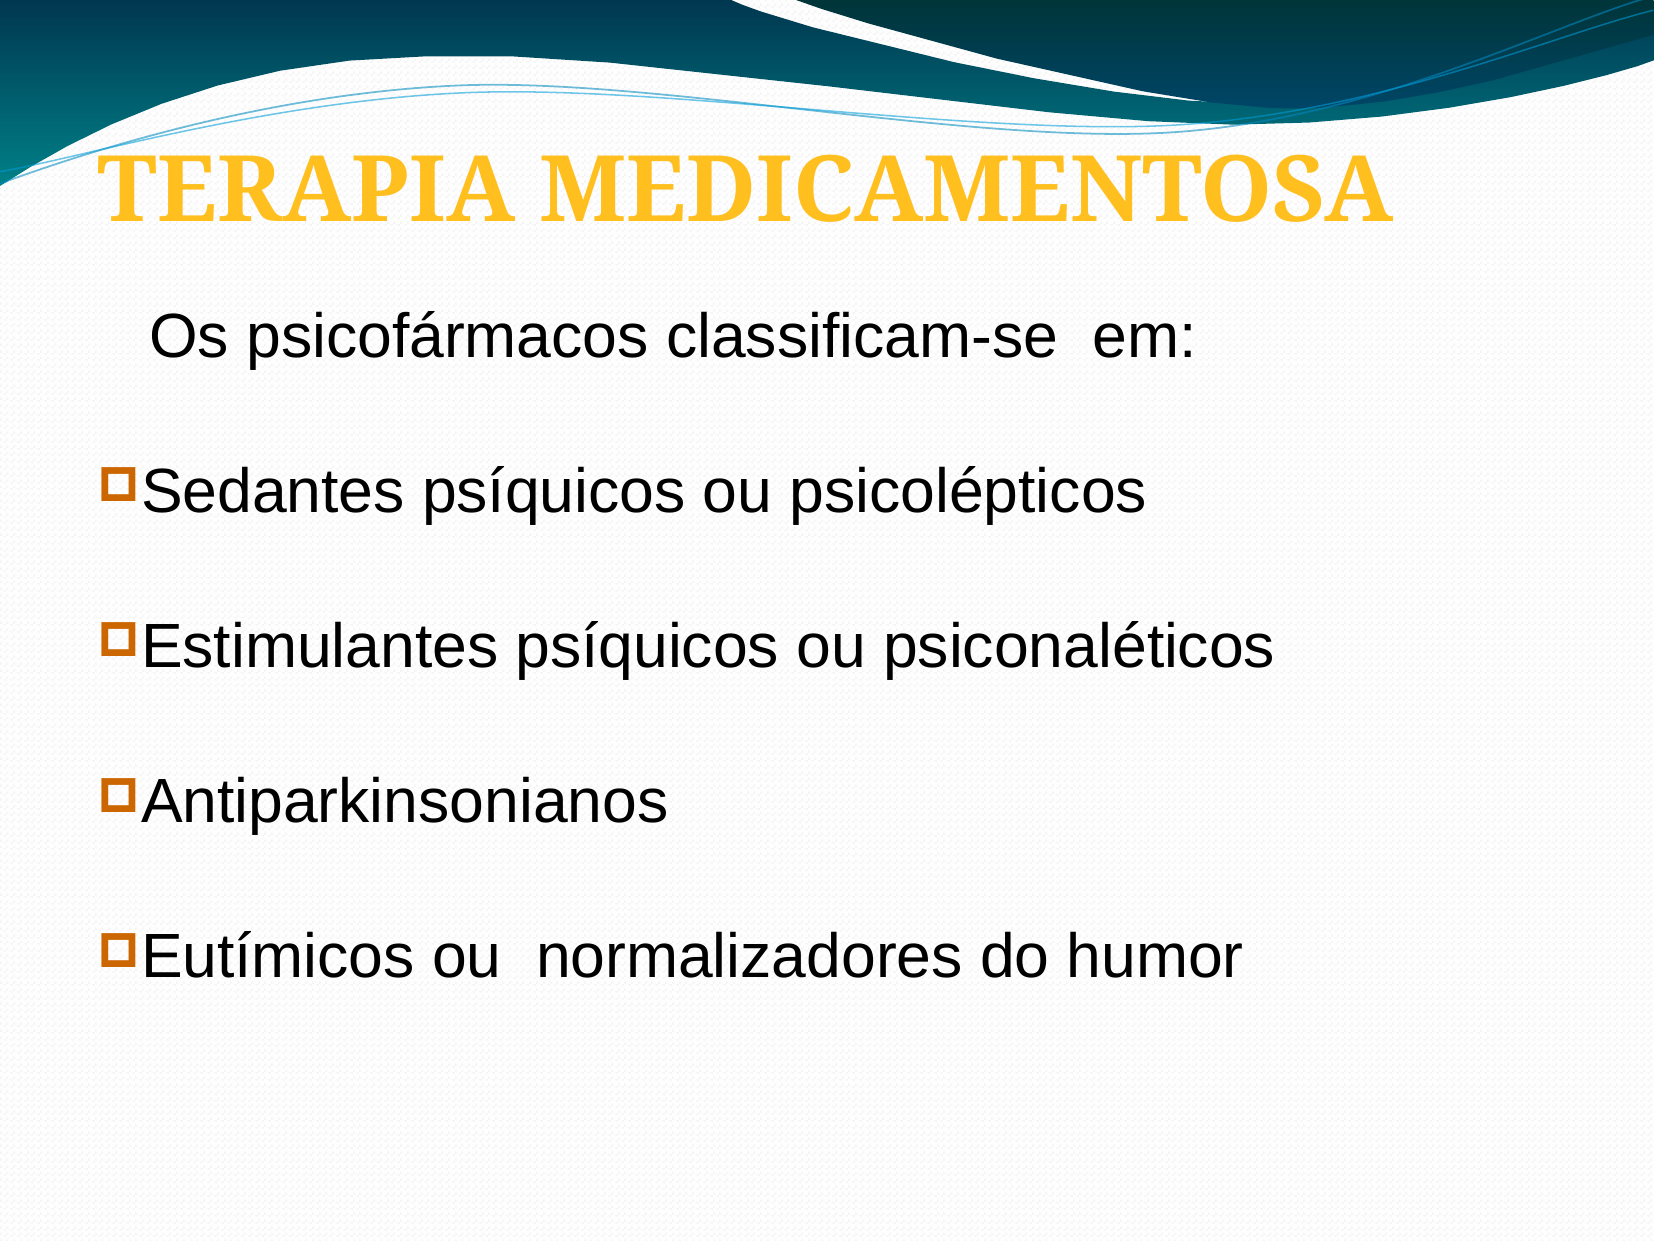

TERAPIA MEDICAMENTOSA
 Os psicofármacos classificam-se em:
Sedantes psíquicos ou psicolépticos
Estimulantes psíquicos ou psiconaléticos
Antiparkinsonianos
Eutímicos ou normalizadores do humor